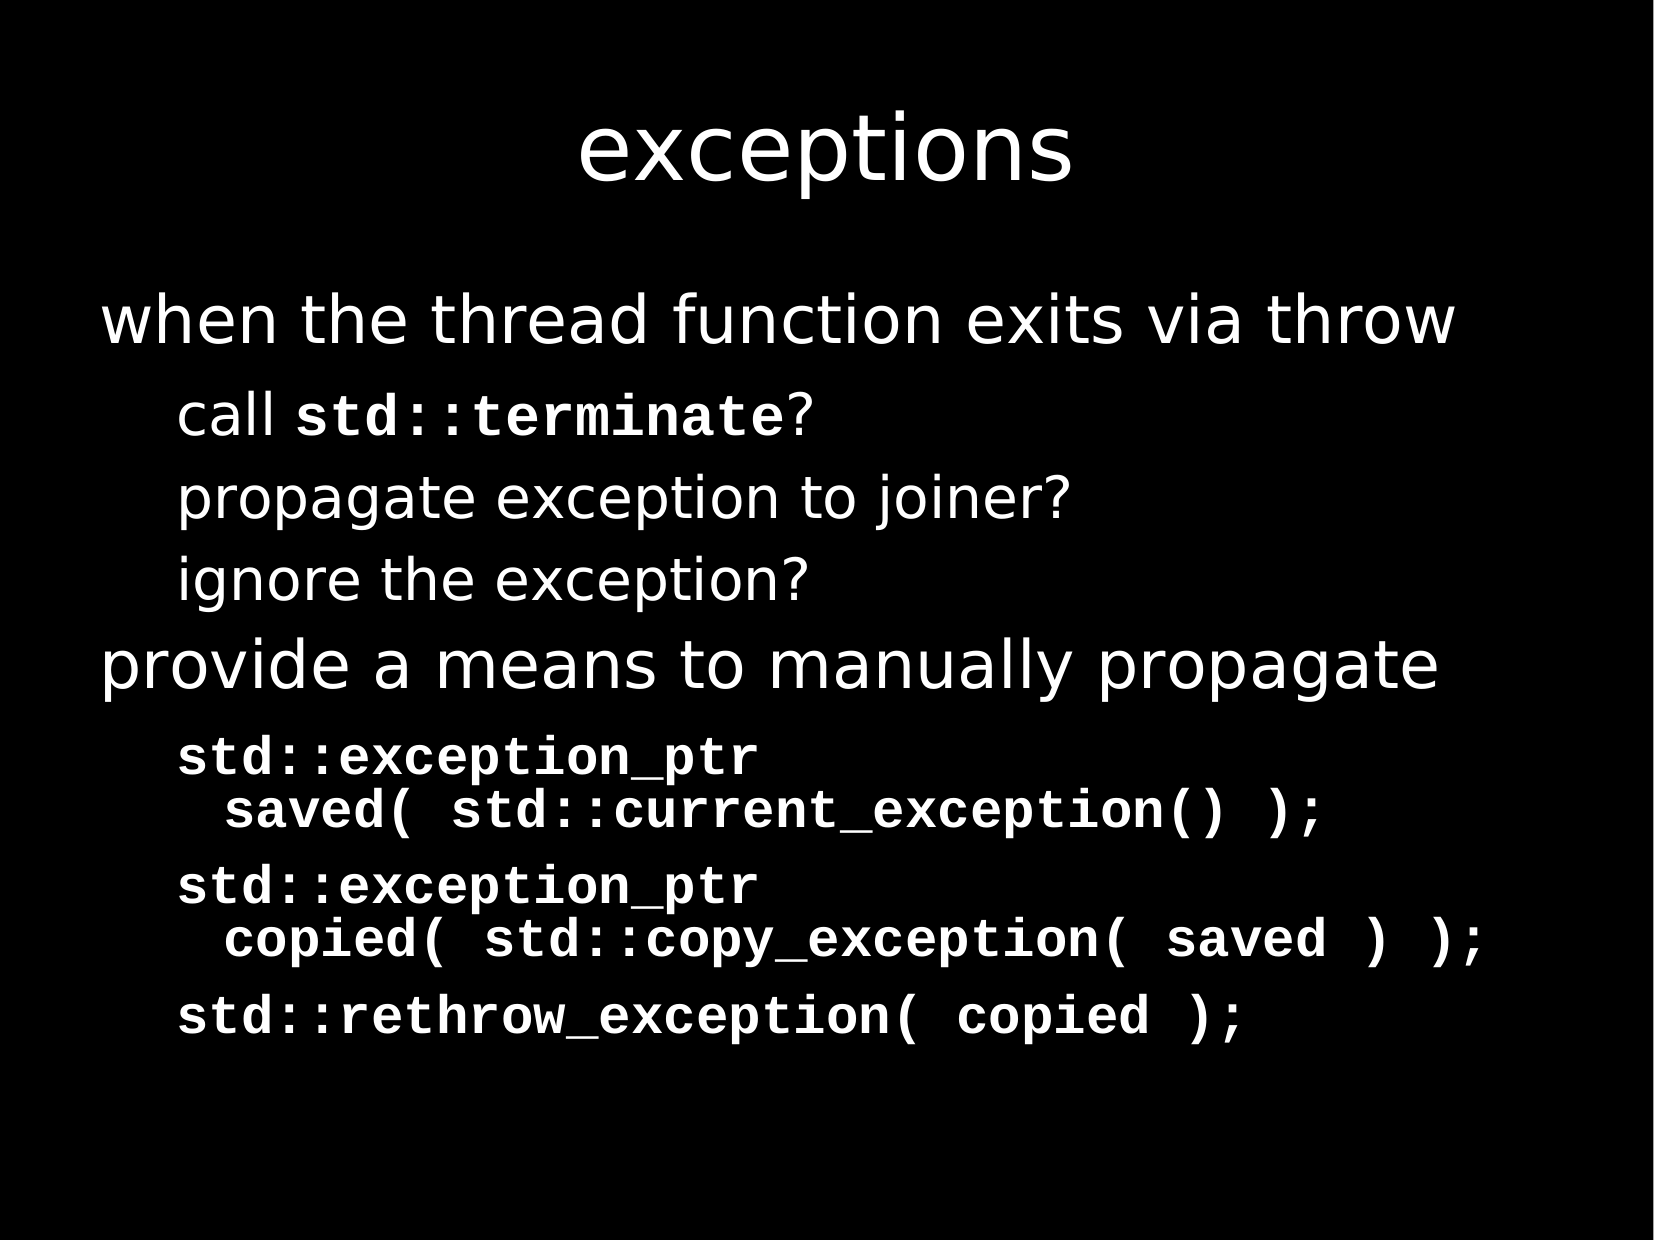

# exceptions
when the thread function exits via throw
call std::terminate?
propagate exception to joiner?
ignore the exception?
provide a means to manually propagate
std::exception_ptr saved( std::current_exception() );
std::exception_ptr copied( std::copy_exception( saved ) );
std::rethrow_exception( copied );